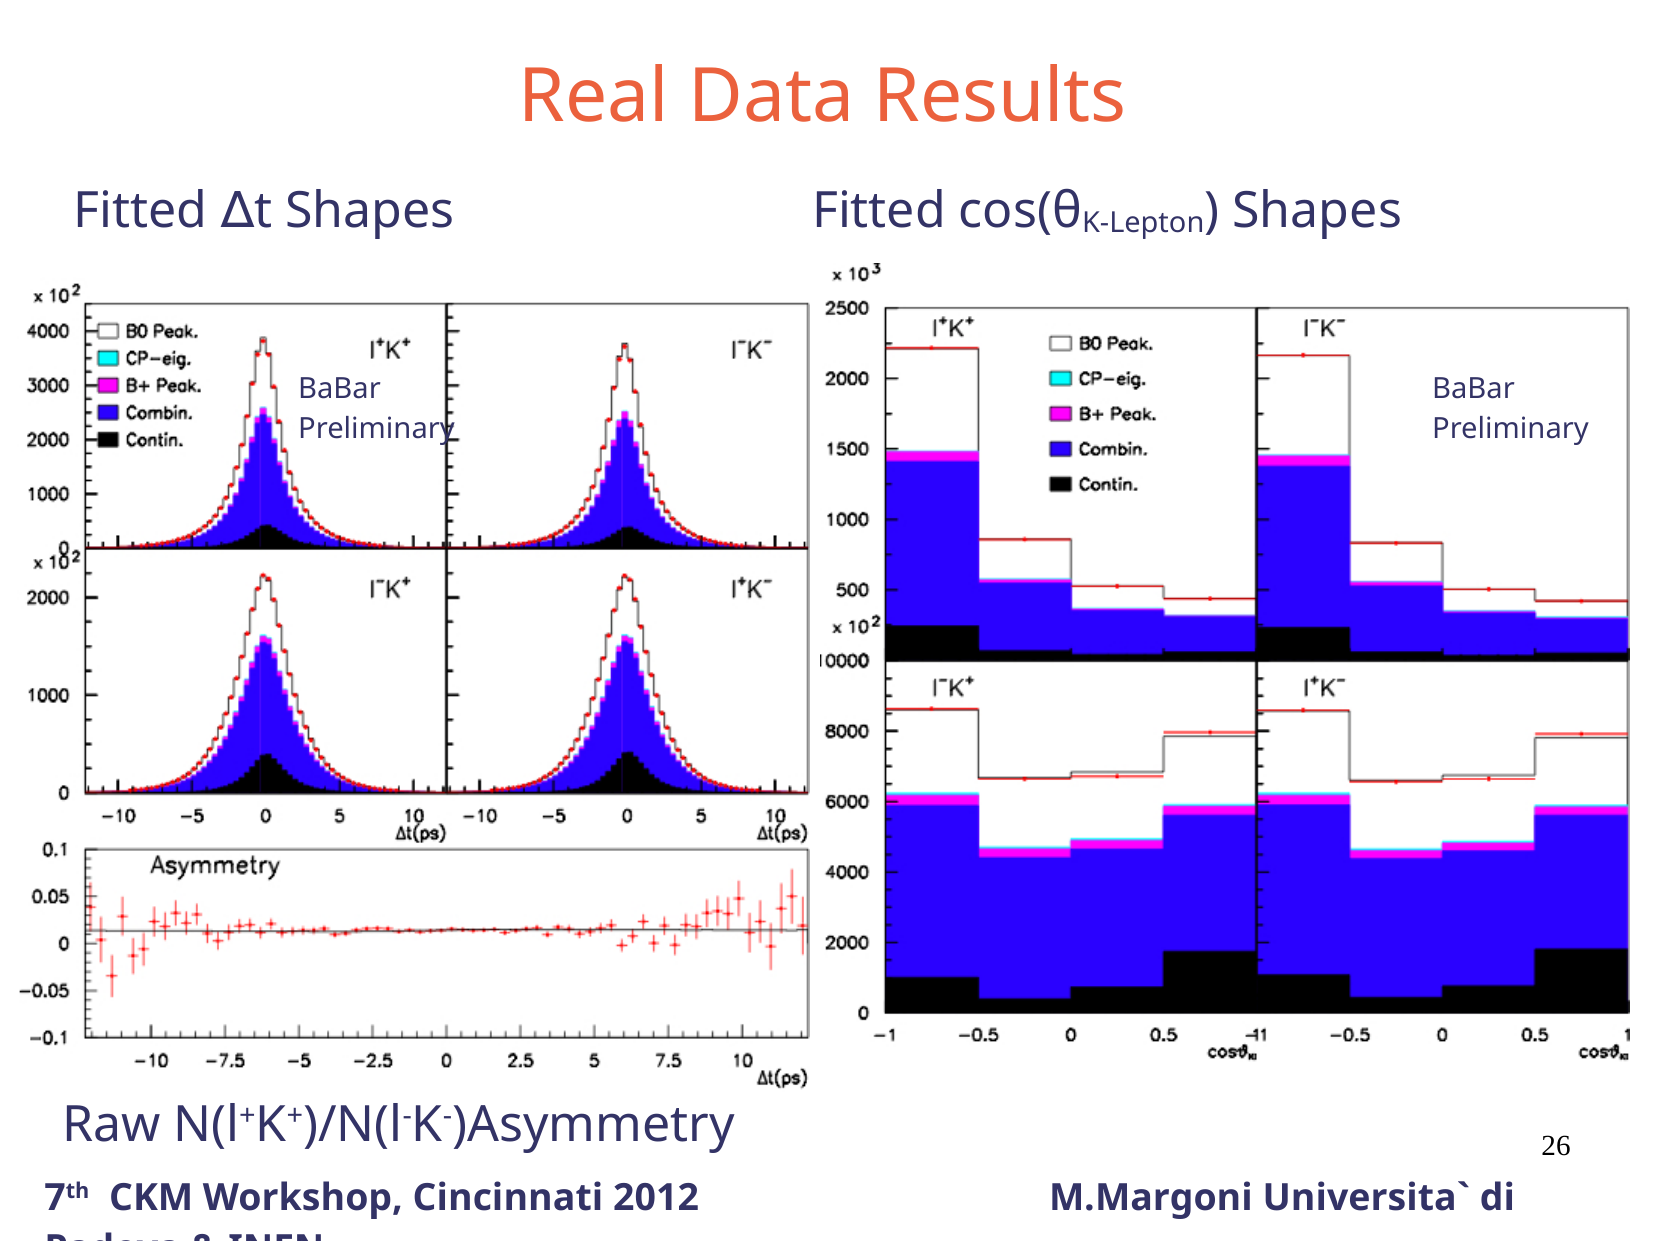

# Real Data Results
Fitted ∆t Shapes					Fitted cos(θK-Lepton) Shapes
BaBar
Preliminary
BaBar
Preliminary
Raw N(l+K+)/N(l-K-)Asymmetry
26
7th CKM Workshop, Cincinnati 2012 M.Margoni Universita` di Padova & INFN